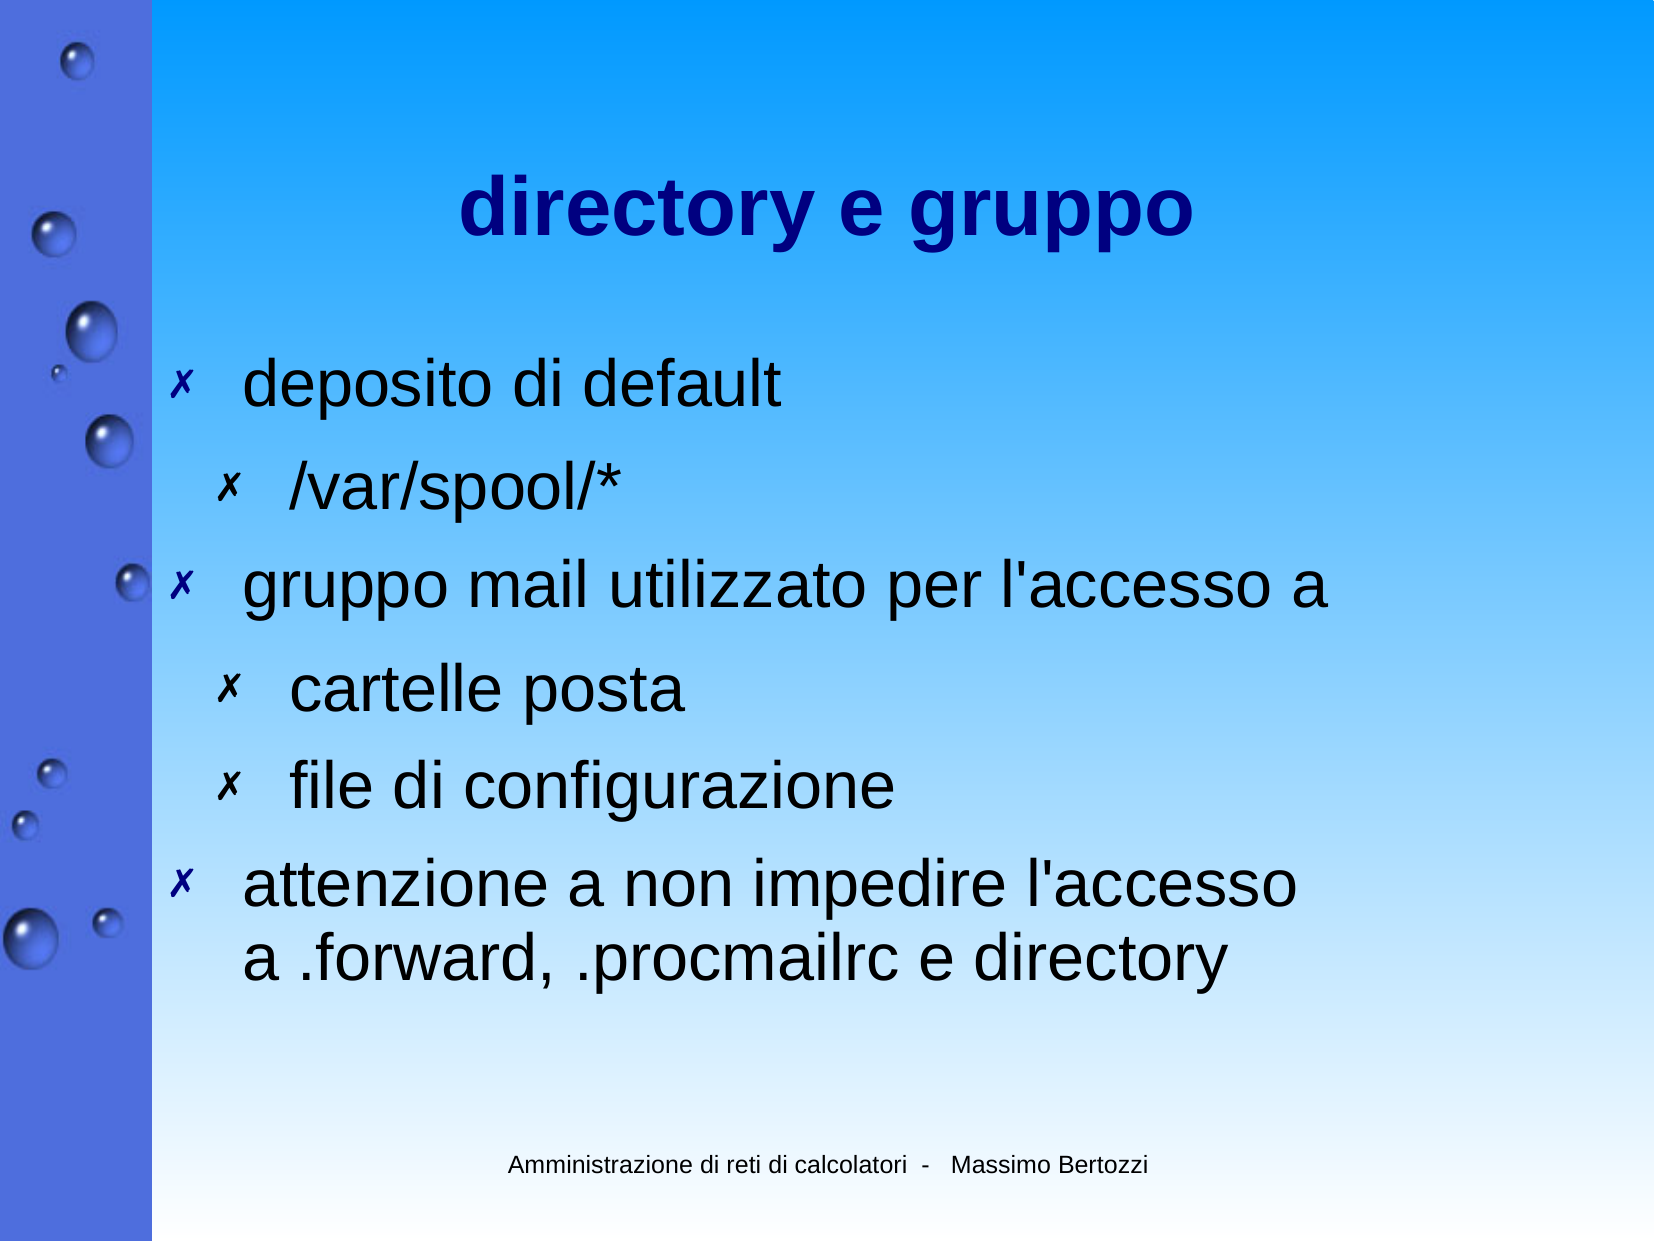

# directory e gruppo
deposito di default
/var/spool/*
gruppo mail utilizzato per l'accesso a
cartelle posta
file di configurazione
attenzione a non impedire l'accesso a .forward, .procmailrc e directory